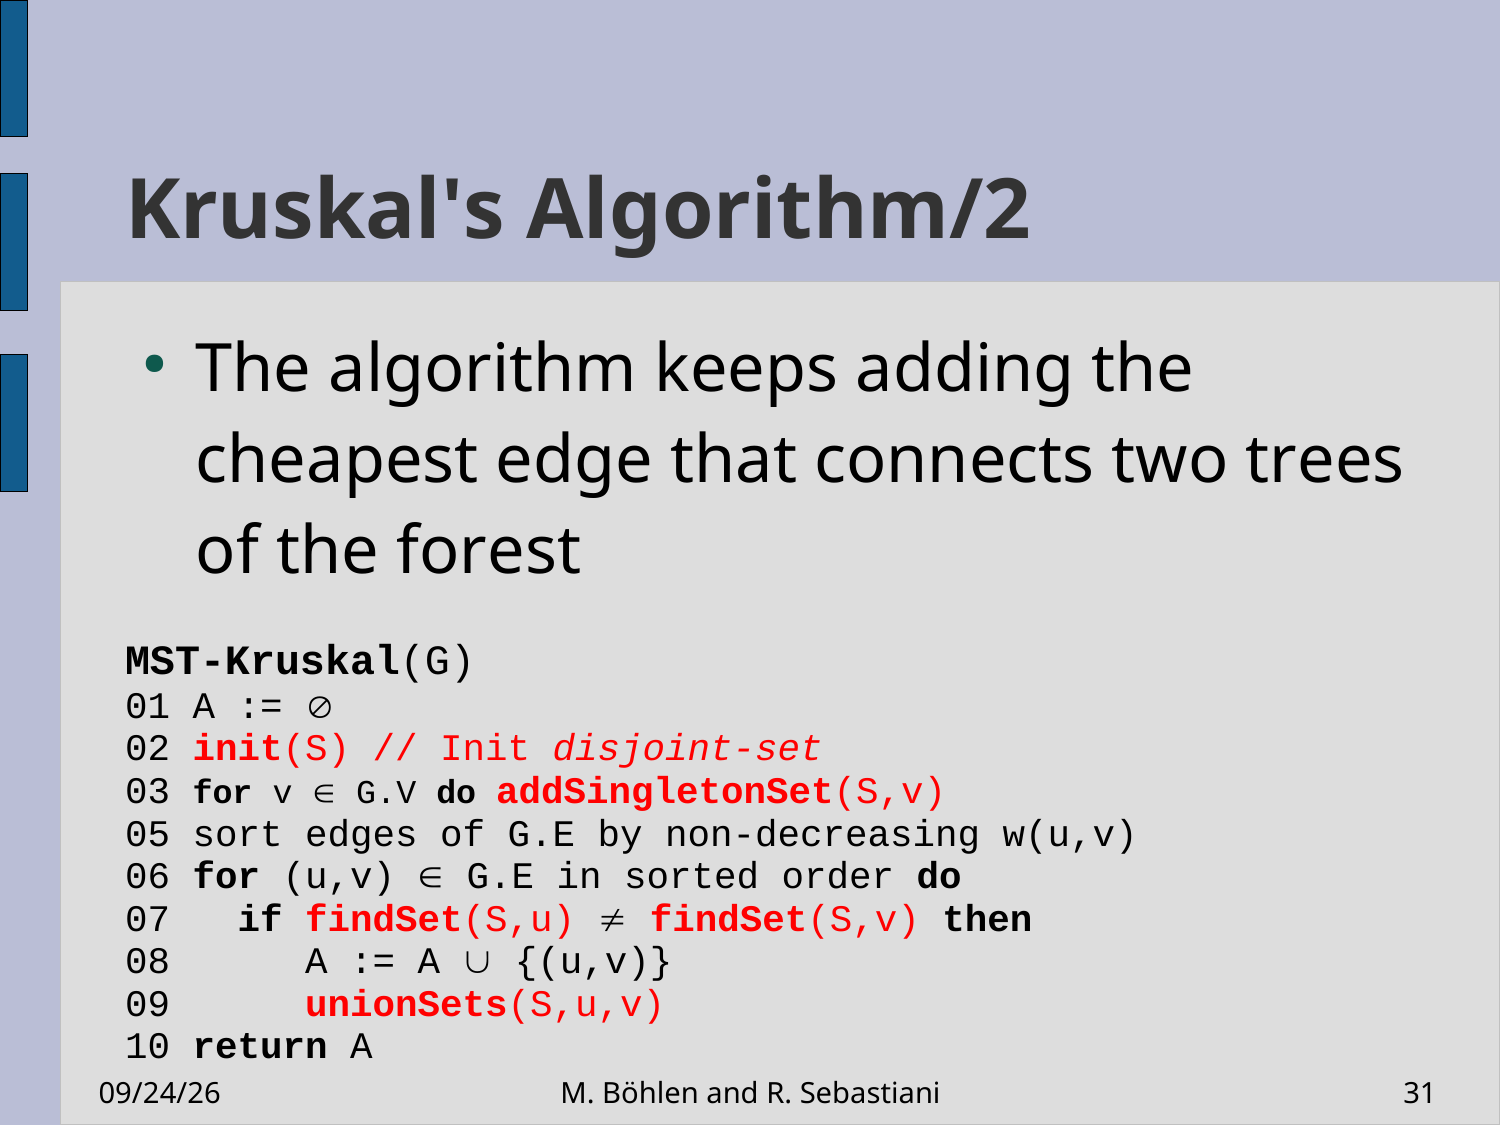

# Kruskal's Algorithm/2
The algorithm keeps adding the cheapest edge that connects two trees of the forest
MST-Kruskal(G)
01 A := 
02 init(S) // Init disjoint-set
03 for v  G.V do addSingletonSet(S,v)
05 sort edges of G.E by non-decreasing w(u,v)
06 for (u,v)  G.E in sorted order do
07 if findSet(S,u)  findSet(S,v) then
08 A := A  {(u,v)}
09 unionSets(S,u,v)
10 return A
M. Böhlen and R. Sebastiani
31